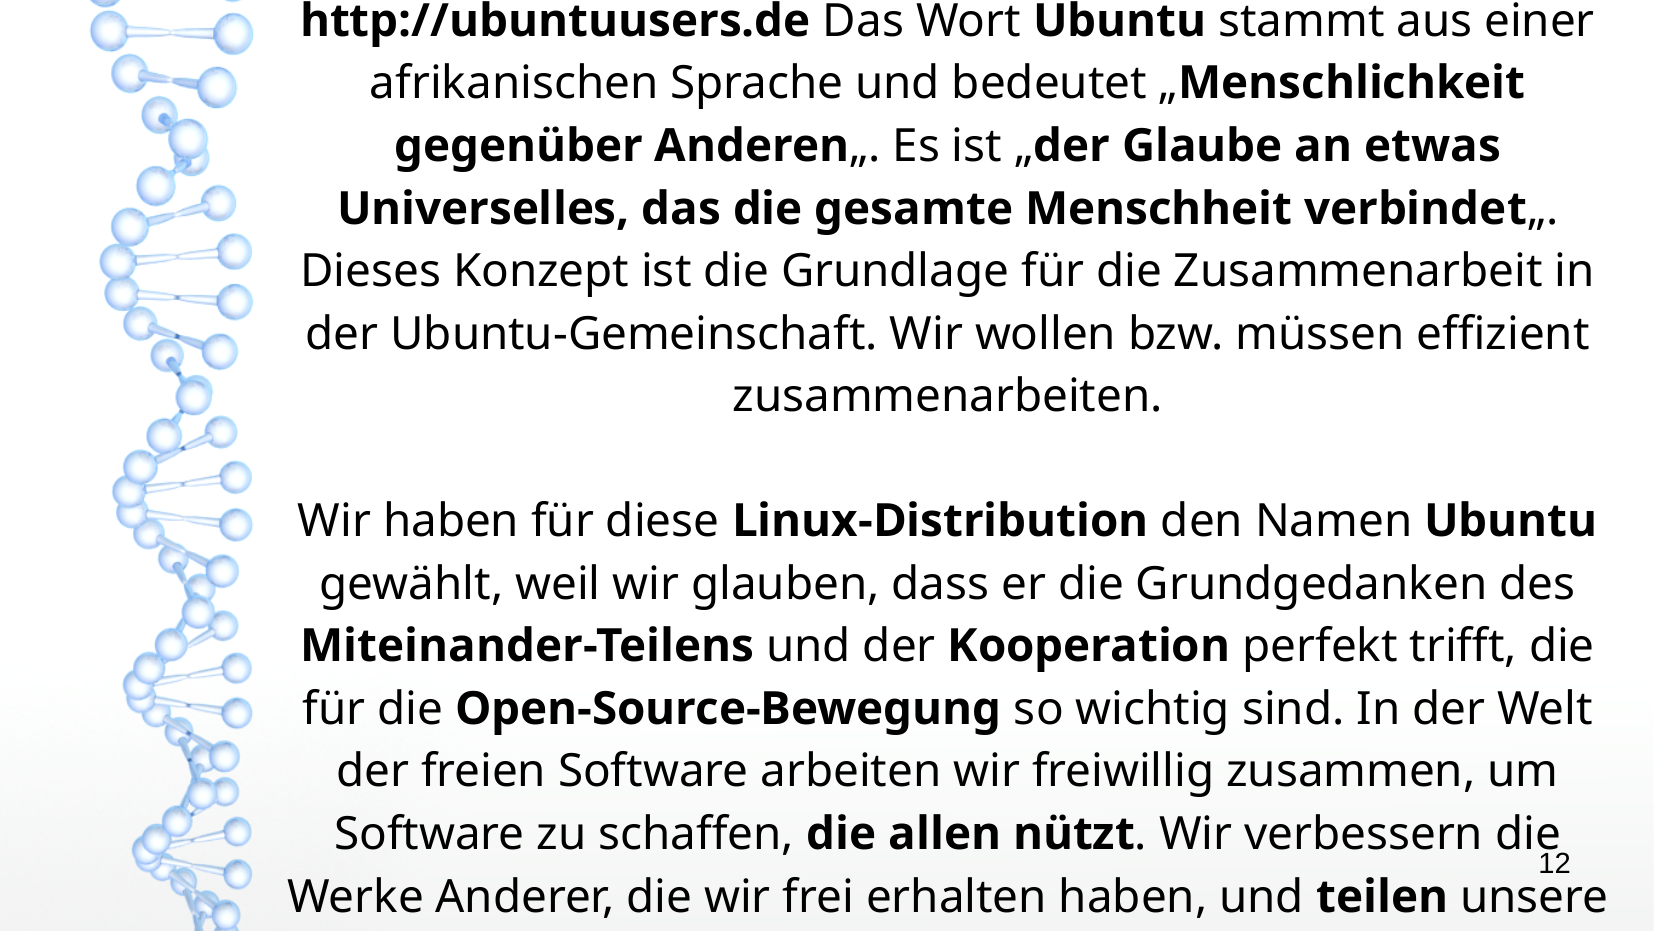

# http://ubuntuusers.de Das Wort Ubuntu stammt aus einer afrikanischen Sprache und bedeutet „Menschlichkeit gegenüber Anderen„. Es ist „der Glaube an etwas Universelles, das die gesamte Menschheit verbindet„. Dieses Konzept ist die Grundlage für die Zusammenarbeit in der Ubuntu-Gemeinschaft. Wir wollen bzw. müssen effizient zusammenarbeiten.
Wir haben für diese Linux-Distribution den Namen Ubuntu gewählt, weil wir glauben, dass er die Grundgedanken des Miteinander-Teilens und der Kooperation perfekt trifft, die für die Open-Source-Bewegung so wichtig sind. In der Welt der freien Software arbeiten wir freiwillig zusammen, um Software zu schaffen, die allen nützt. Wir verbessern die Werke Anderer, die wir frei erhalten haben, und teilen unsere Erweiterungen auf der gleichen Basis mit Anderen.
12